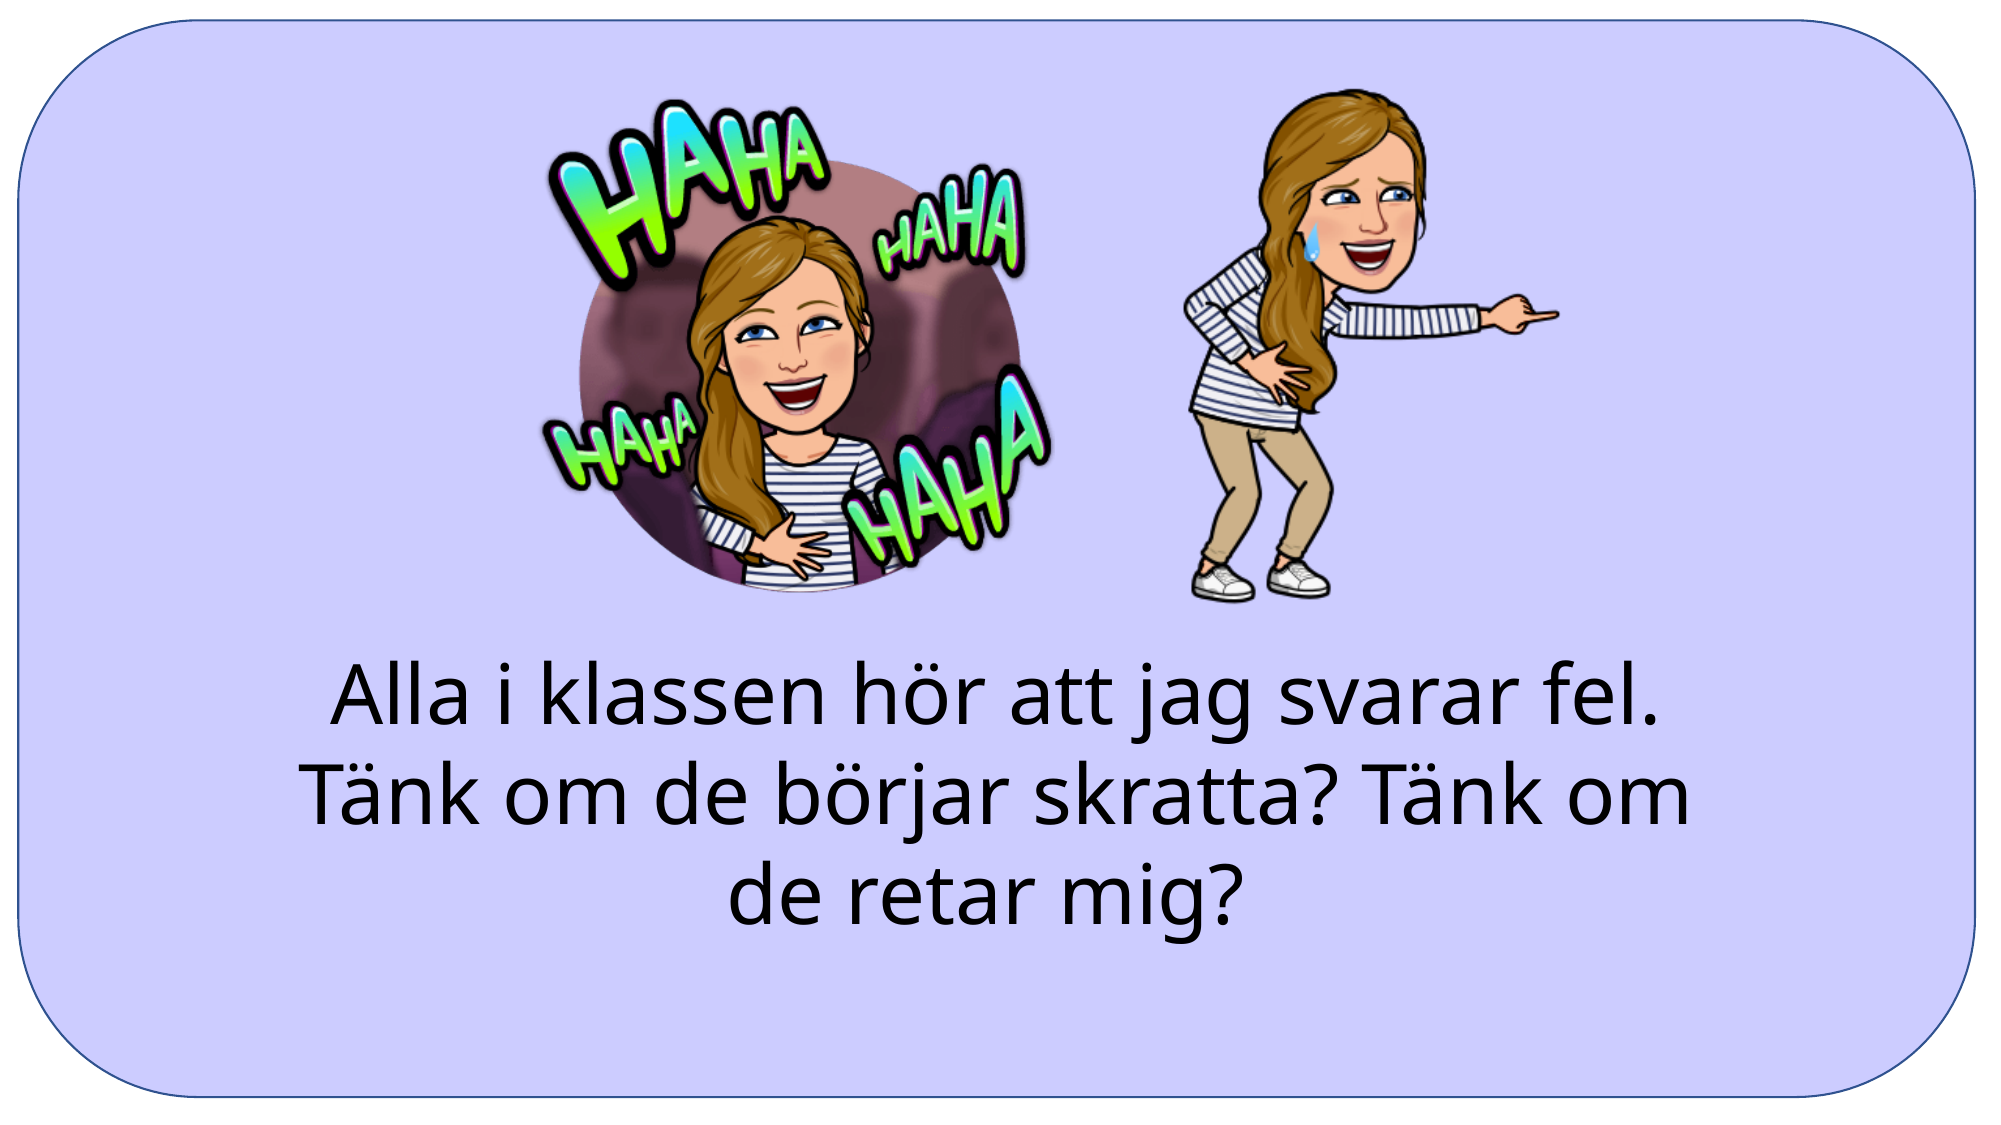

Alla i klassen hör att jag svarar fel. Tänk om de börjar skratta? Tänk om de retar mig?